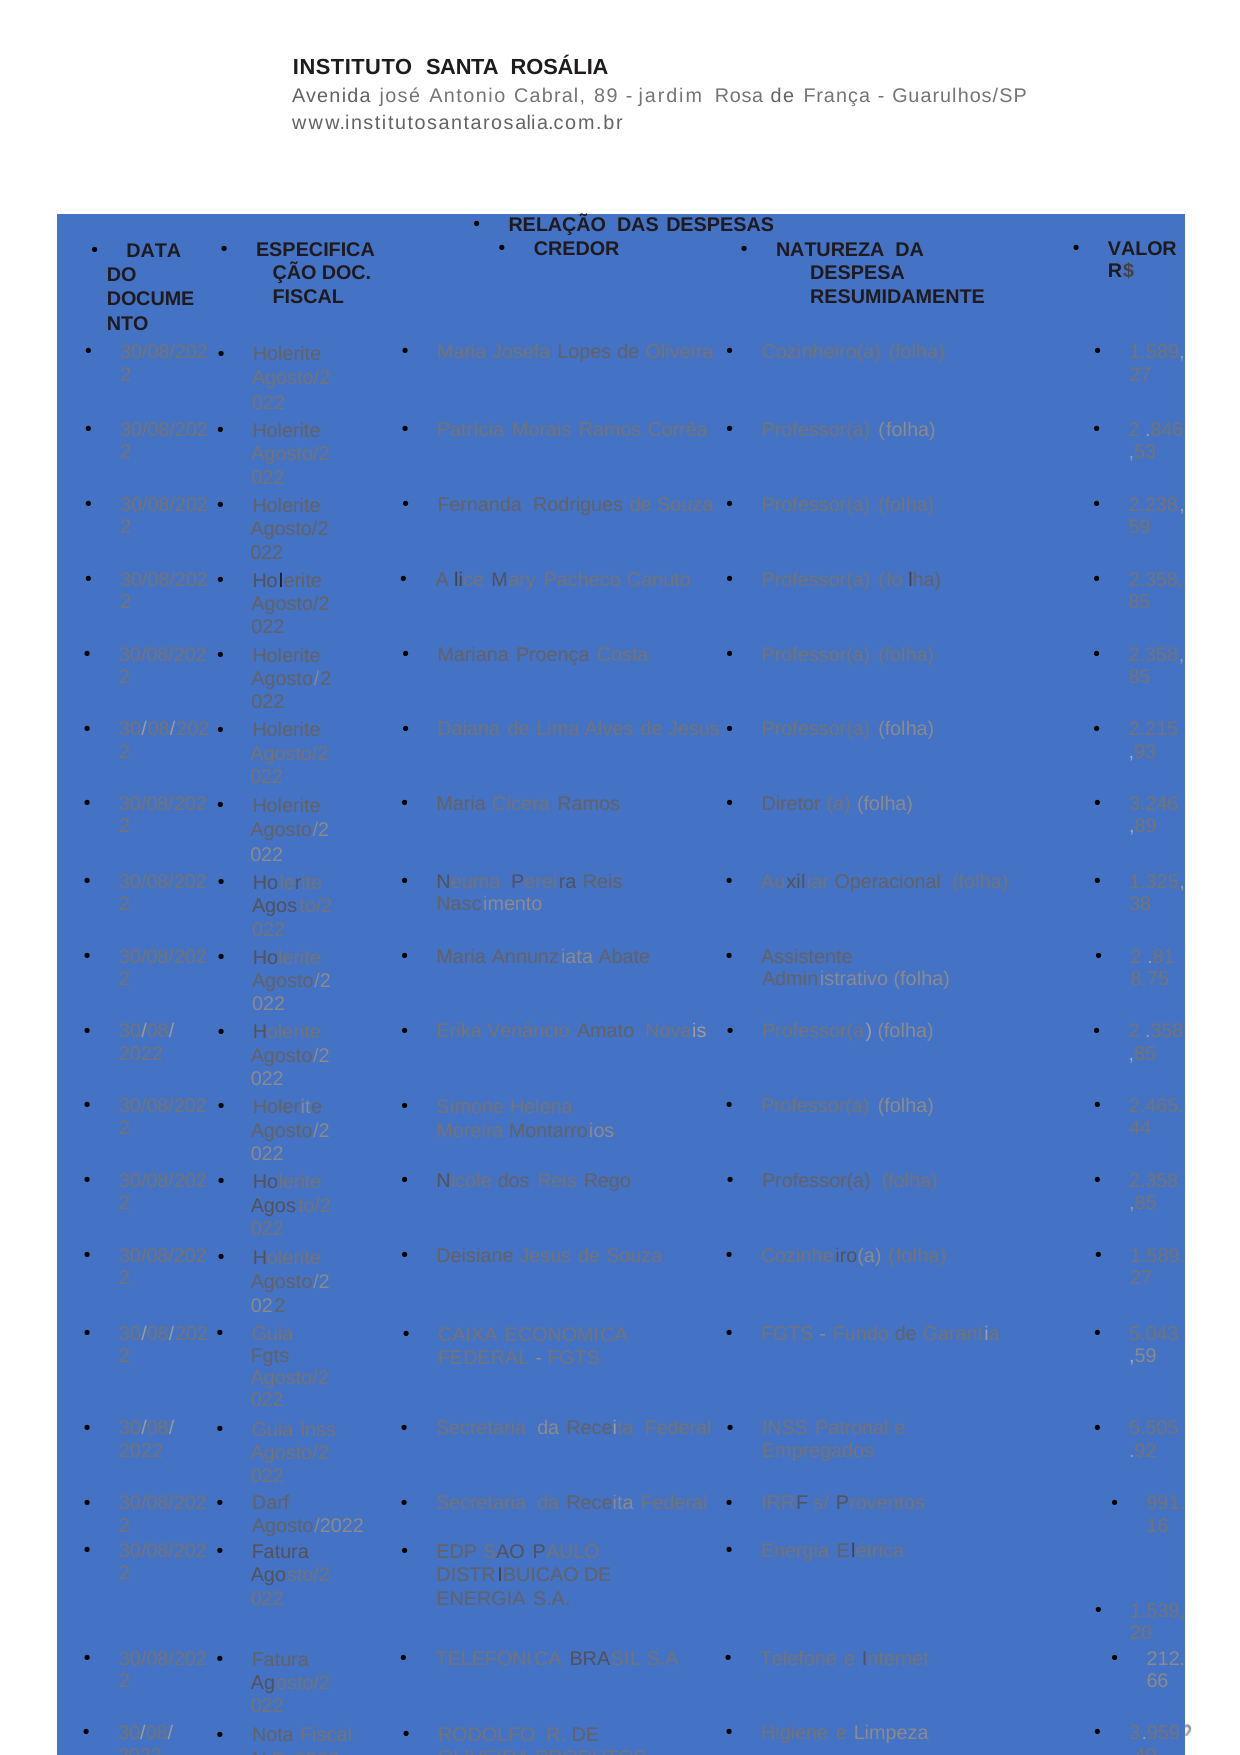

INSTITUTO SANTA ROSÁLIA
Avenida josé Antonio Cabral, 89 - jardim Rosa de França - Guarulhos/SP www.institutosantarosalia.com.br
| RELAÇÃO DAS DESPESAS | | | | |
| --- | --- | --- | --- | --- |
| DATA DO DOCUMENTO | ESPECIFICAÇÃO DOC. FISCAL | CREDOR | NATUREZA DA DESPESA RESUMIDAMENTE | VALOR R$ |
| 30/08/2022 | Holerite Agosto/2022 | Maria Josefa Lopes de Oliveira | Cozinheiro(a) (folha) | 1.589,27 |
| 30/08/2022 | Holerite Agosto/2022 | Patrícia Morais Ramos Corrêa | Professor(a) (folha) | 2 .846,53 |
| 30/08/2022 | Holerite Agosto/2022 | Fernanda Rodrigues de Souza | Professor(a) (folha) | 2.238,59 |
| 30/08/2022 | Holerite Agosto/2022 | A lice Mary Pacheco Canuto | Professor(a) (fo lha) | 2.358,85 |
| 30/08/2022 | Holerite Agosto/2022 | Mariana Proença Costa | Professor(a) (folha) | 2.358,85 |
| 30/08/2022 | Holerite Agosto/2022 | Daiana de Lima Alves de Jesus | Professor(a) (folha) | 2.215 ,93 |
| 30/08/2022 | Holerite Agosto/2022 | Maria Cícera Ramos | Diretor (a) (folha) | 3.246 ,89 |
| 30/08/2022 | Holerite Agosto/2022 | Neuma Pereira Reis Nascimento | Auxiliar Operacional (folha) | 1.325,38 |
| 30/08/2022 | Holerite Agosto/2022 | Maria Annunziata Abate | Assistente Administrativo (folha) | 2 .818.75 |
| 30/08/ 2022 | Holerite Agosto/2022 | Erika Venâncio Amato Novais | Professor(a) (folha) | 2 .358,85 |
| 30/08/2022 | Holerite Agosto/2022 | Simone Helena Moreira Montarroios | Professor(a) (folha) | 2.465.44 |
| 30/08/2022 | Holerite Agosto/2022 | Nicole dos Reis Rego | Professor(a) (folha) | 2.358 ,85 |
| 30/08/2022 | Holerite Agosto/2022 | Deisiane Jesus de Souza | Cozinheiro(a) (folha) | 1.589.27 |
| 30/08/2022 | Guia Fgts Agosto/2022 | CAIXA ECONOMICA FEDERAL - FGTS | FGTS - Fundo de Garantia | 5.043 ,59 |
| 30/08/ 2022 | Guia lnss Agosto/2022 | Secretaria da Receita Federal | INSS Patronal e Empregados | 5.505 .92 |
| 30/08/2022 | Darf Agosto/2022 | Secretaria da Receita Federal | IRRF s/ Proventos | 991.16 |
| 30/08/2022 | Fatura Agosto/2022 | EDP SAO PAULO DISTRIBUICAO DE ENERGIA S.A. | Energia Elétrica | |
| | | | | 1.539,20 |
| 30/08/2022 | Fatura Agosto/2022 | TELEFONICA BRASIL S.A | Telefone e Internet | 212.66 |
| 30/08/ 2022 | Nota Fiscal N.F. 8566 | RODOLFO R. DE OLIVEIRA PRODUTOS DE LIMPEZA | Higiene e Limpeza | 3.959,40 |
| 30/08/2022 | Holerite Agosto/2022 | Gercino Dionísio da Silva | Auxiliar Operacional (folha) | 1.887,02 |
| | | | | |
| 31/08/2022 | Nota Fiscal NF.8583 | RODOLFO R. DE OLIVEIRA PRODUTOS DE LIMPEZA | Higiene e Limpeza | 1.761,60 |
| 01/09/2022 | Nota fiscal de serviços N.F235892 | sodexo pass do Brasil serviços e comercio SA | Vale Alimentação/Refeição PJ | 3.854.40 |